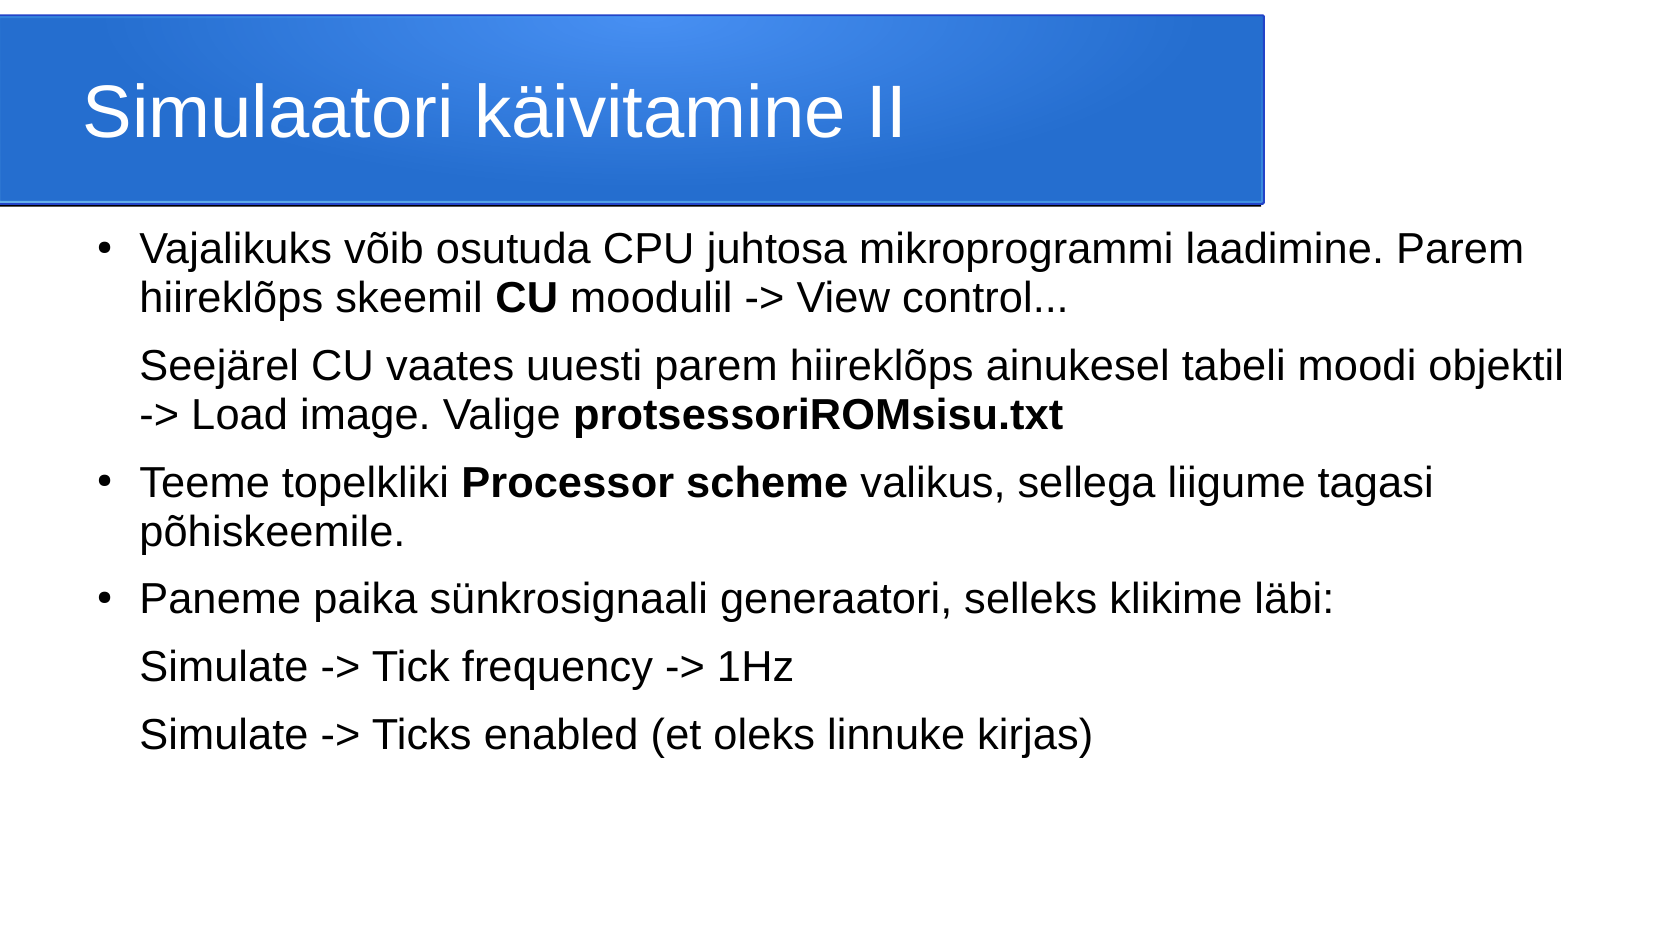

# Simulaatori käivitamine II
Vajalikuks võib osutuda CPU juhtosa mikroprogrammi laadimine. Parem hiireklõps skeemil CU moodulil -> View control...
Seejärel CU vaates uuesti parem hiireklõps ainukesel tabeli moodi objektil -> Load image. Valige protsessoriROMsisu.txt
Teeme topelkliki Processor scheme valikus, sellega liigume tagasi põhiskeemile.
Paneme paika sünkrosignaali generaatori, selleks klikime läbi:
Simulate -> Tick frequency -> 1Hz
Simulate -> Ticks enabled (et oleks linnuke kirjas)